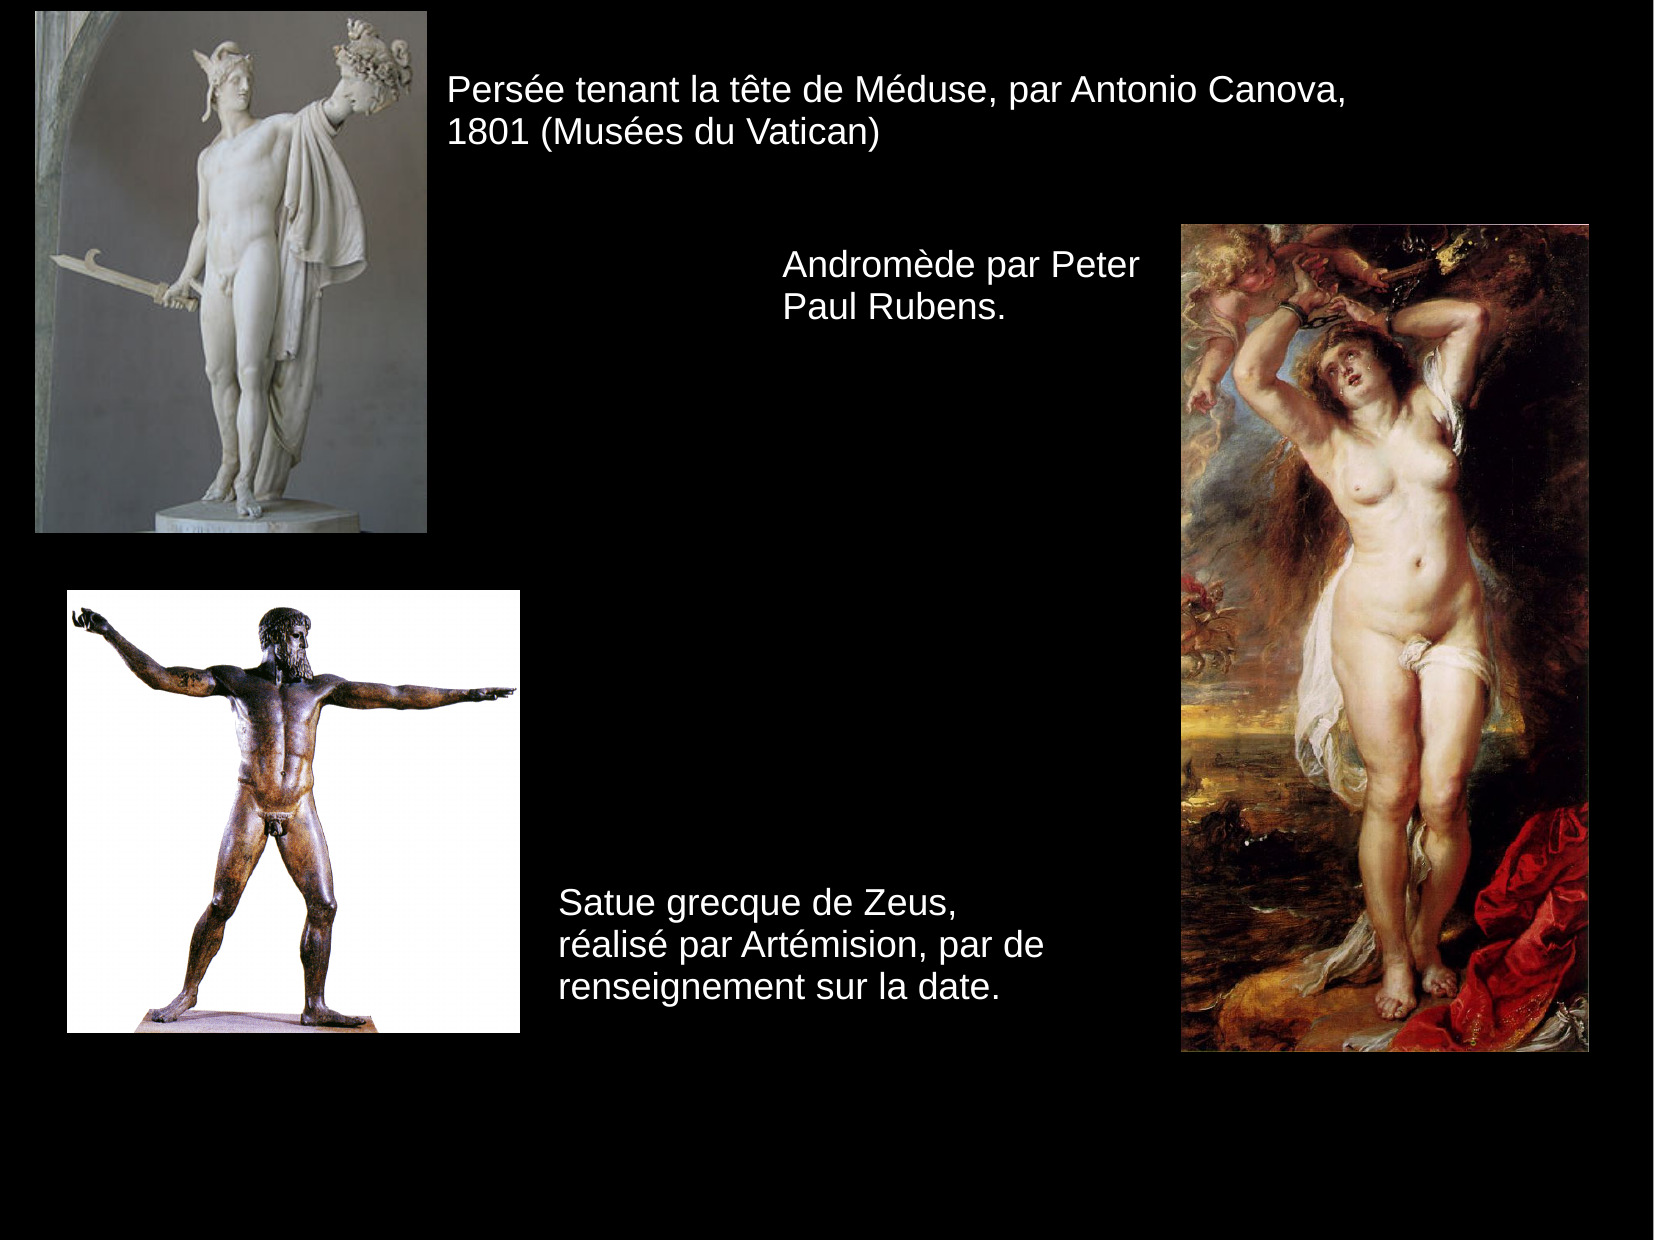

Persée tenant la tête de Méduse, par Antonio Canova, 1801 (Musées du Vatican)
Andromède par Peter Paul Rubens.
Satue grecque de Zeus, réalisé par Artémision, par de renseignement sur la date.